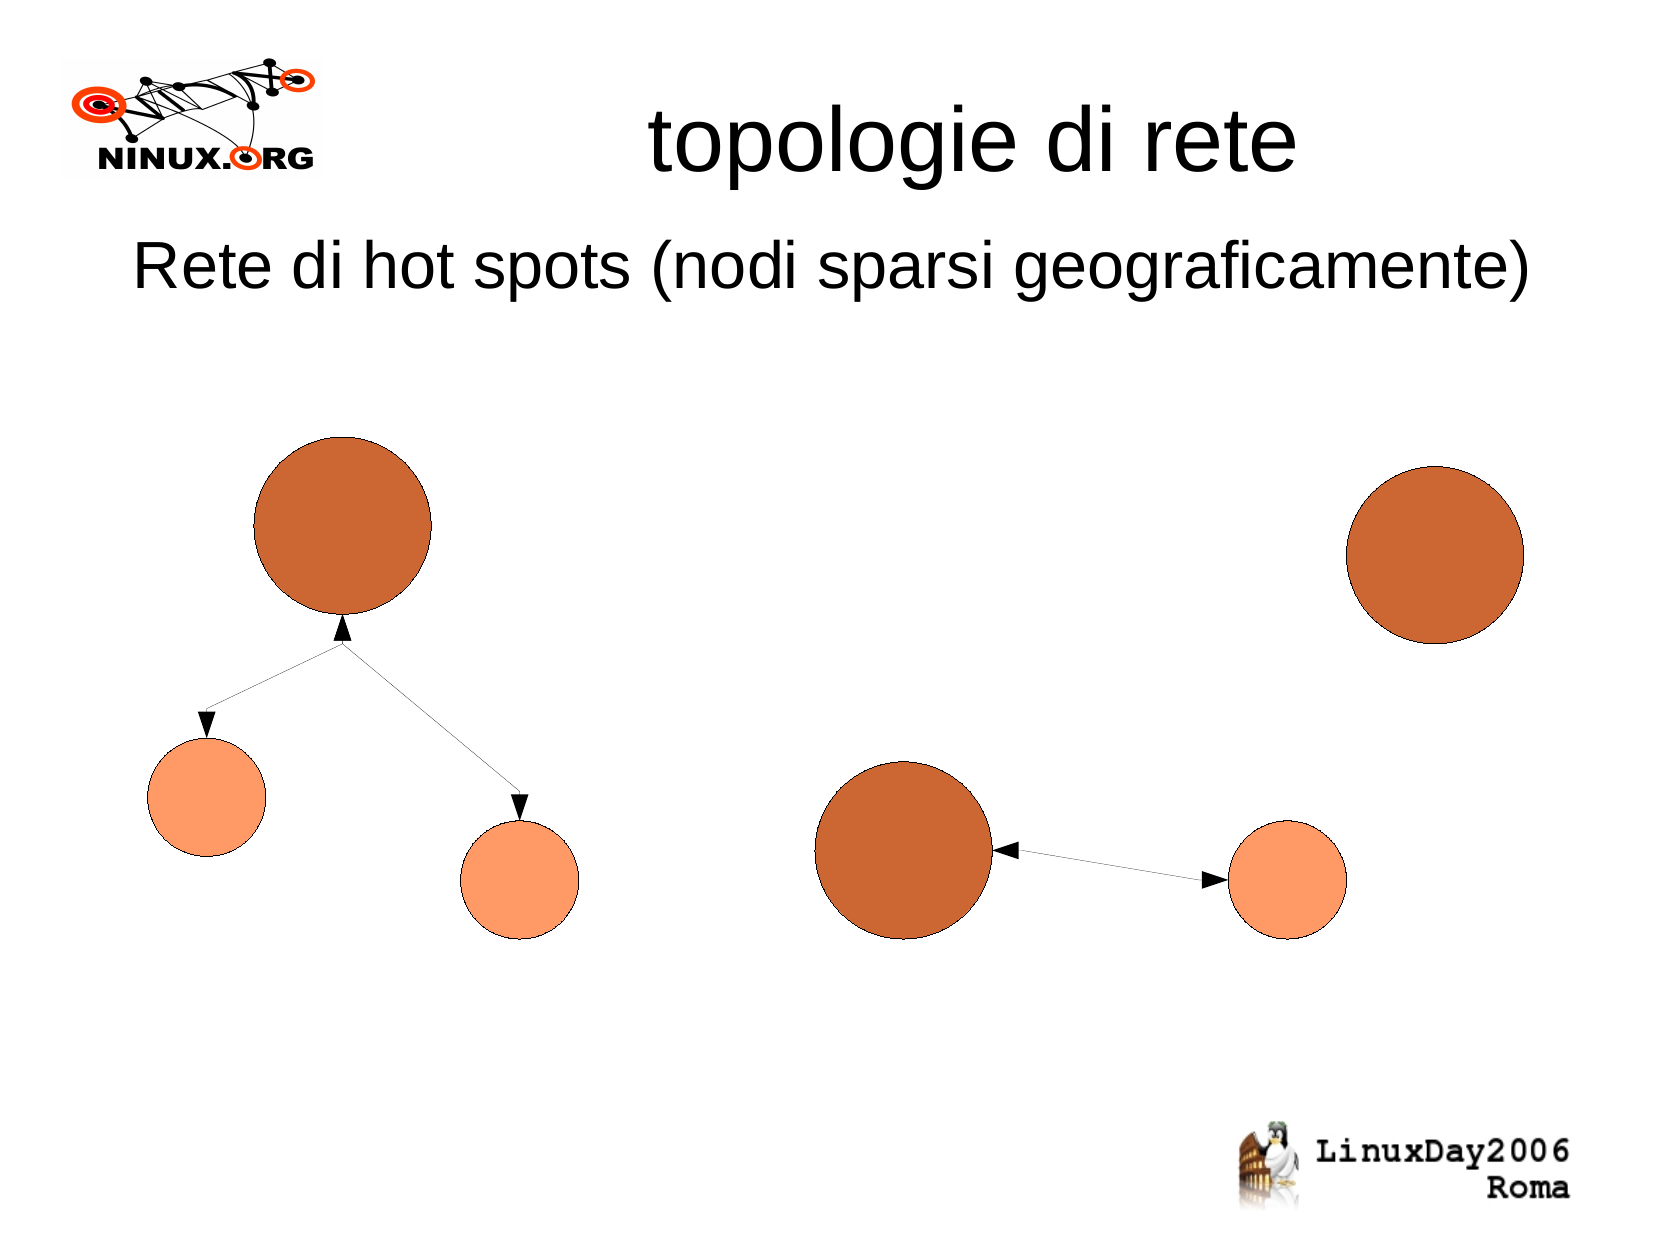

# topologie di rete
Rete di hot spots (nodi sparsi geograficamente)